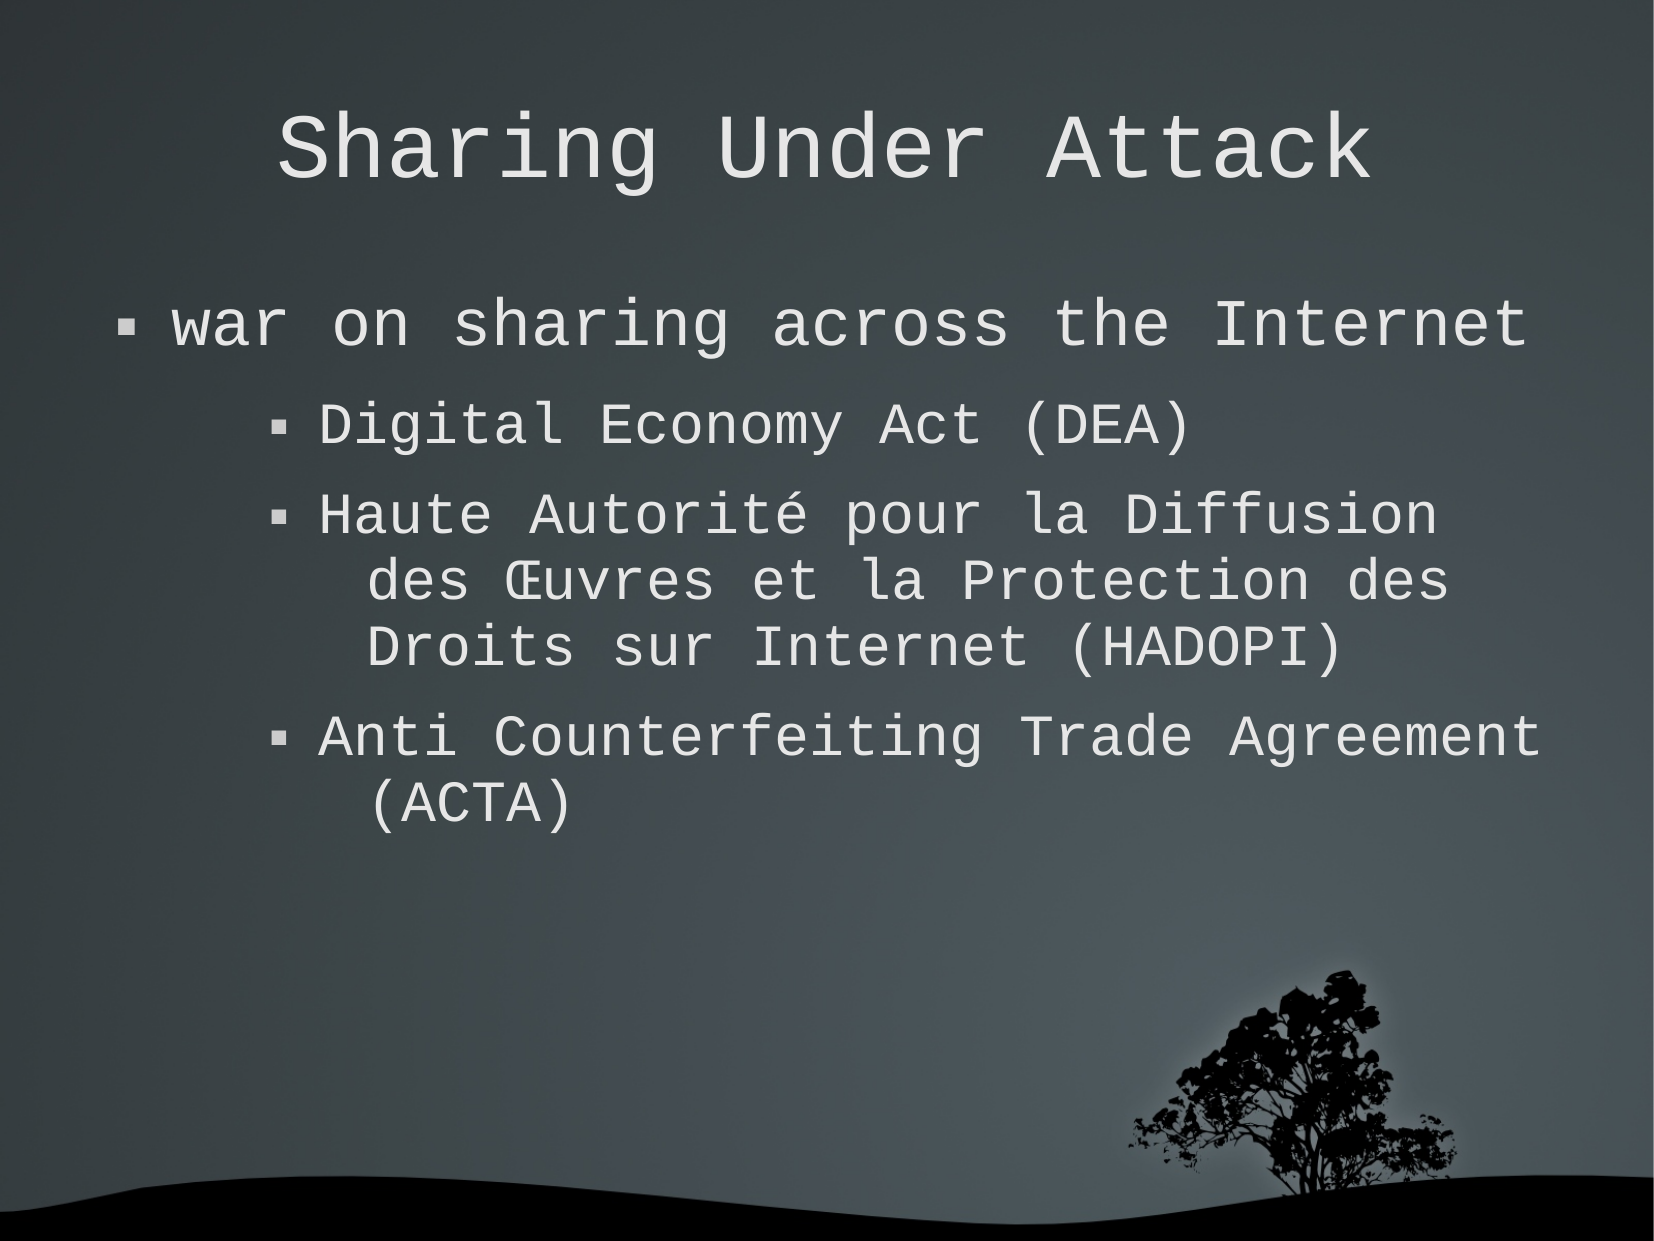

# Sharing Under Attack
war on sharing across the Internet
Digital Economy Act (DEA)
Haute Autorité pour la Diffusion des Œuvres et la Protection des Droits sur Internet (HADOPI)
Anti Counterfeiting Trade Agreement (ACTA)